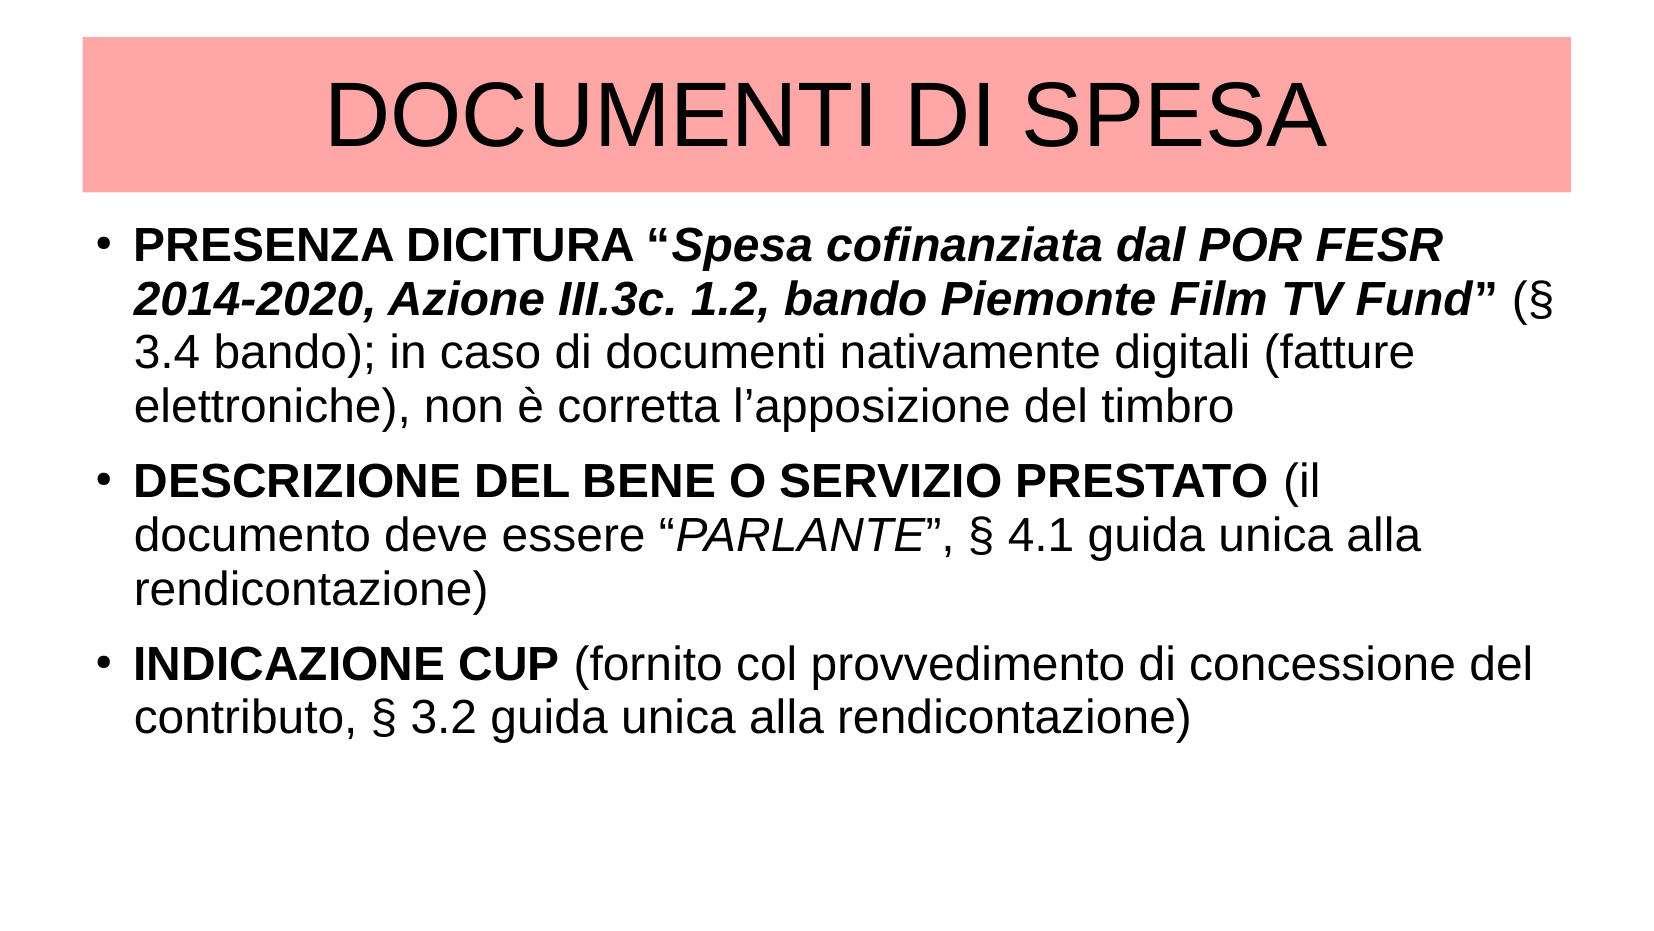

# DOCUMENTI DI SPESA
PRESENZA DICITURA “Spesa cofinanziata dal POR FESR 2014-2020, Azione III.3c. 1.2, bando Piemonte Film TV Fund” (§ 3.4 bando); in caso di documenti nativamente digitali (fatture elettroniche), non è corretta l’apposizione del timbro
DESCRIZIONE DEL BENE O SERVIZIO PRESTATO (il documento deve essere “PARLANTE”, § 4.1 guida unica alla rendicontazione)
INDICAZIONE CUP (fornito col provvedimento di concessione del contributo, § 3.2 guida unica alla rendicontazione)